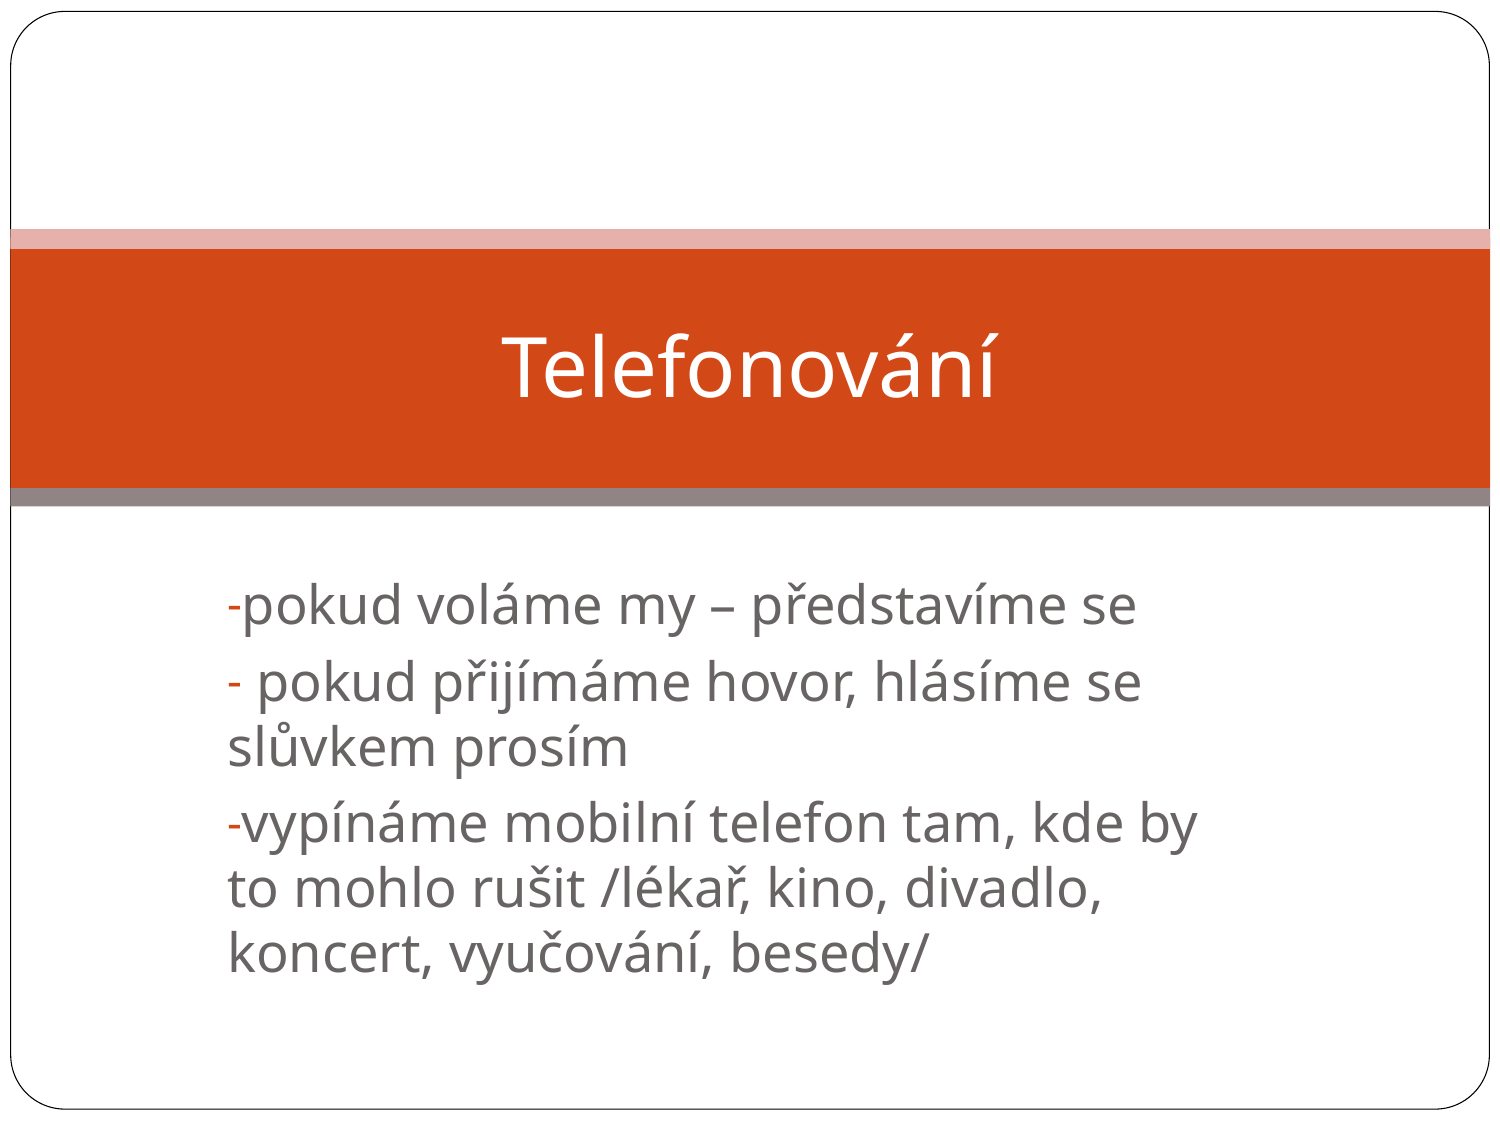

# Telefonování
pokud voláme my – představíme se
 pokud přijímáme hovor, hlásíme se slůvkem prosím
vypínáme mobilní telefon tam, kde by to mohlo rušit /lékař, kino, divadlo, koncert, vyučování, besedy/